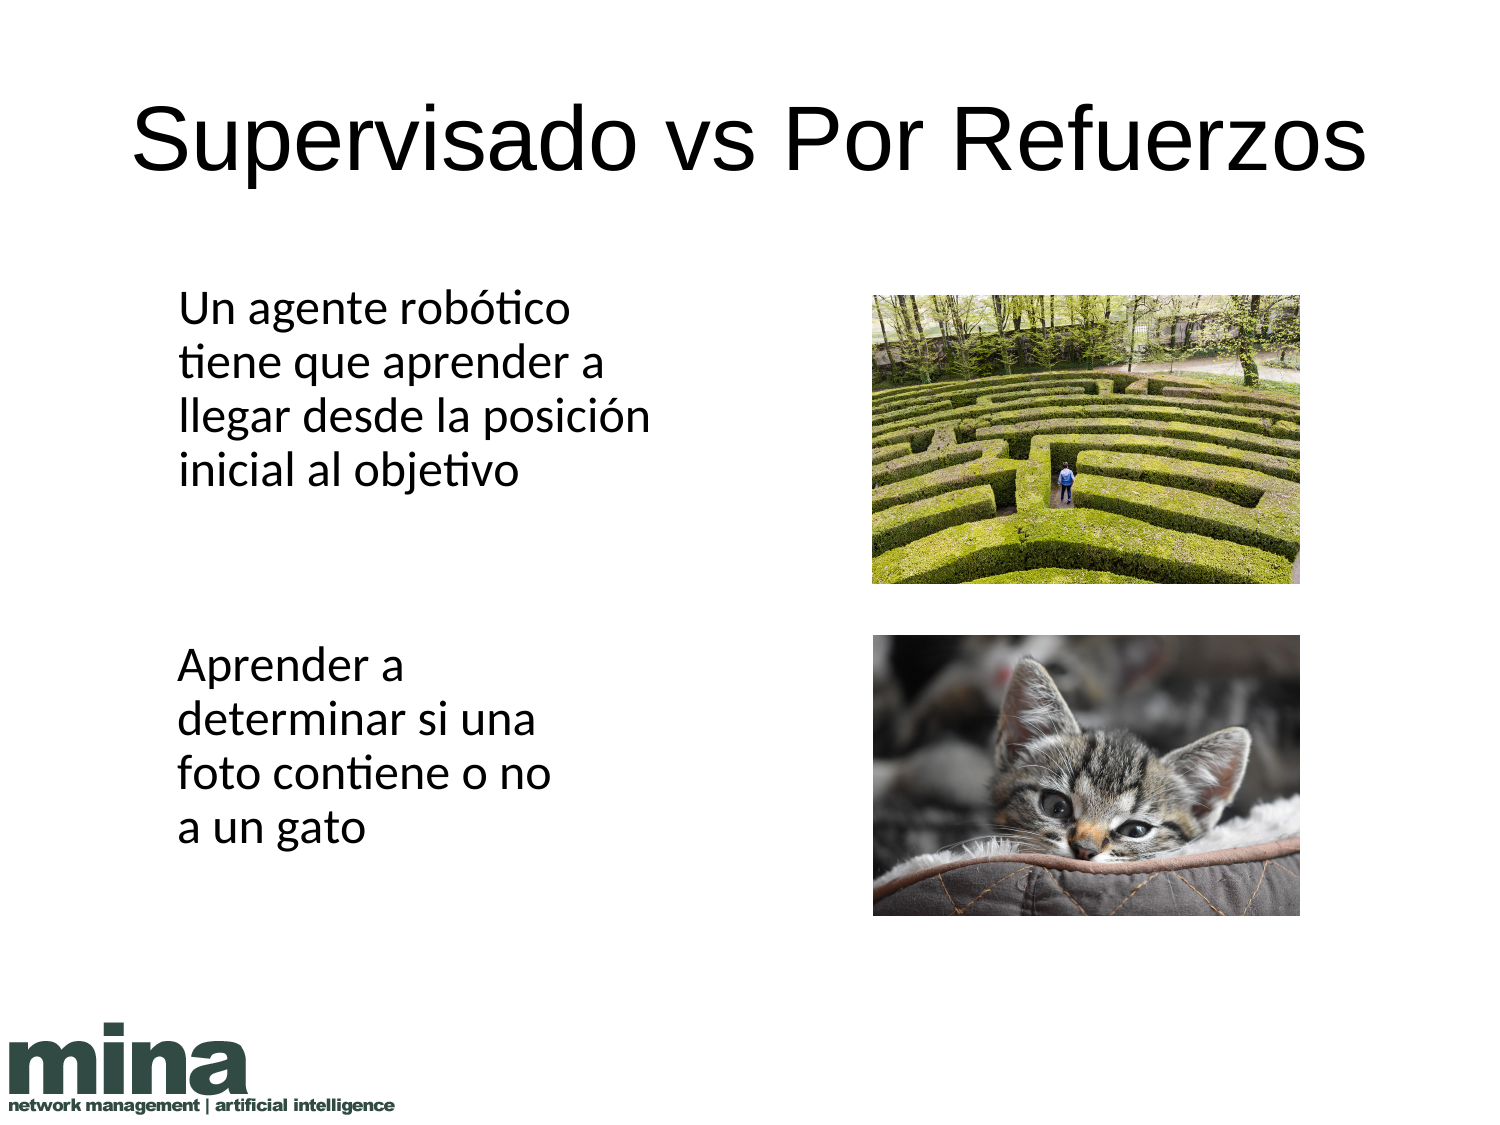

# Supervisado vs Por Refuerzos
Un agente robótico tiene que aprender a llegar desde la posición inicial al objetivo
Aprender a determinar si una foto contiene o no a un gato